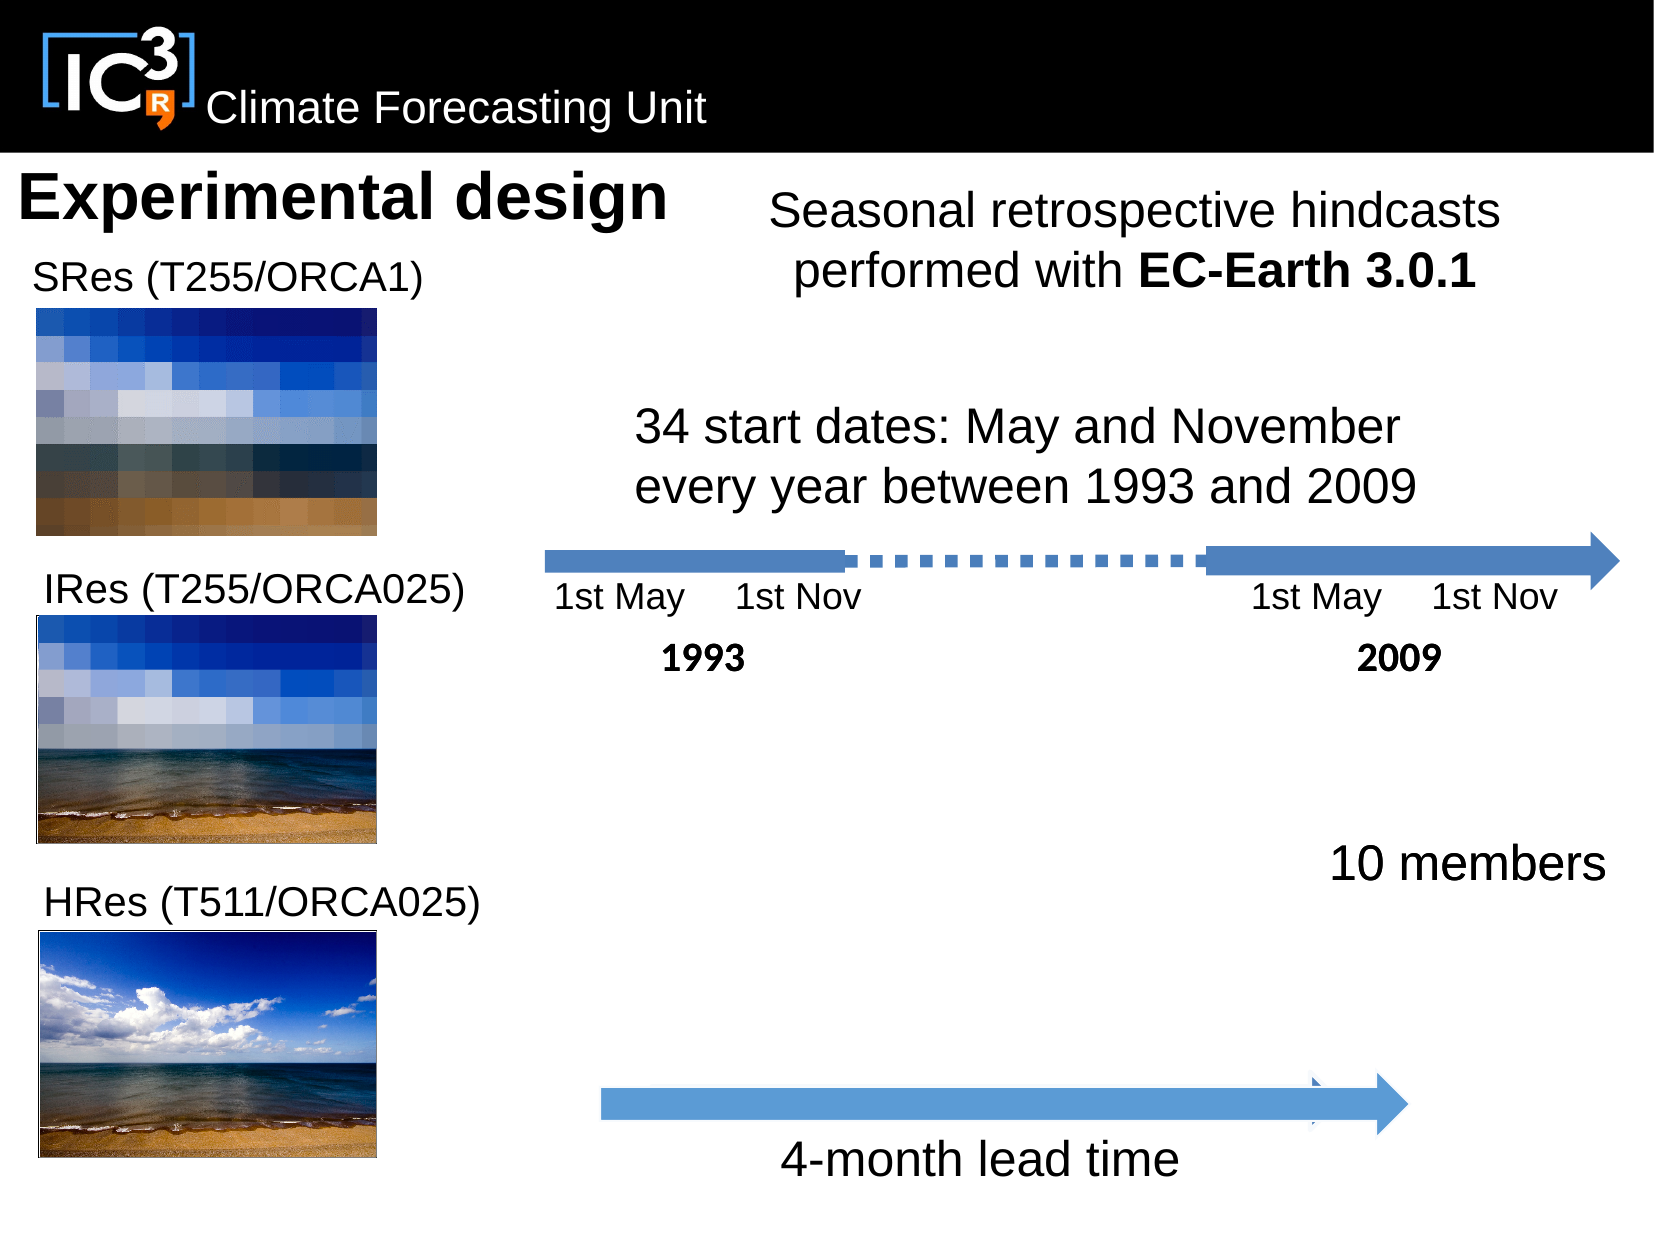

Climate Forecasting Unit
Climate Forecasting Unit
Experimental design
Seasonal retrospective hindcasts
performed with EC-Earth 3.0.1
SRes (T255/ORCA1)
34 start dates: May and November
every year between 1993 and 2009
IRes (T255/ORCA025)
1st May
1st Nov
1st May
1st Nov
1993
2009
1993
2009
10 members
10 members
HRes (T511/ORCA025)
4-month lead time